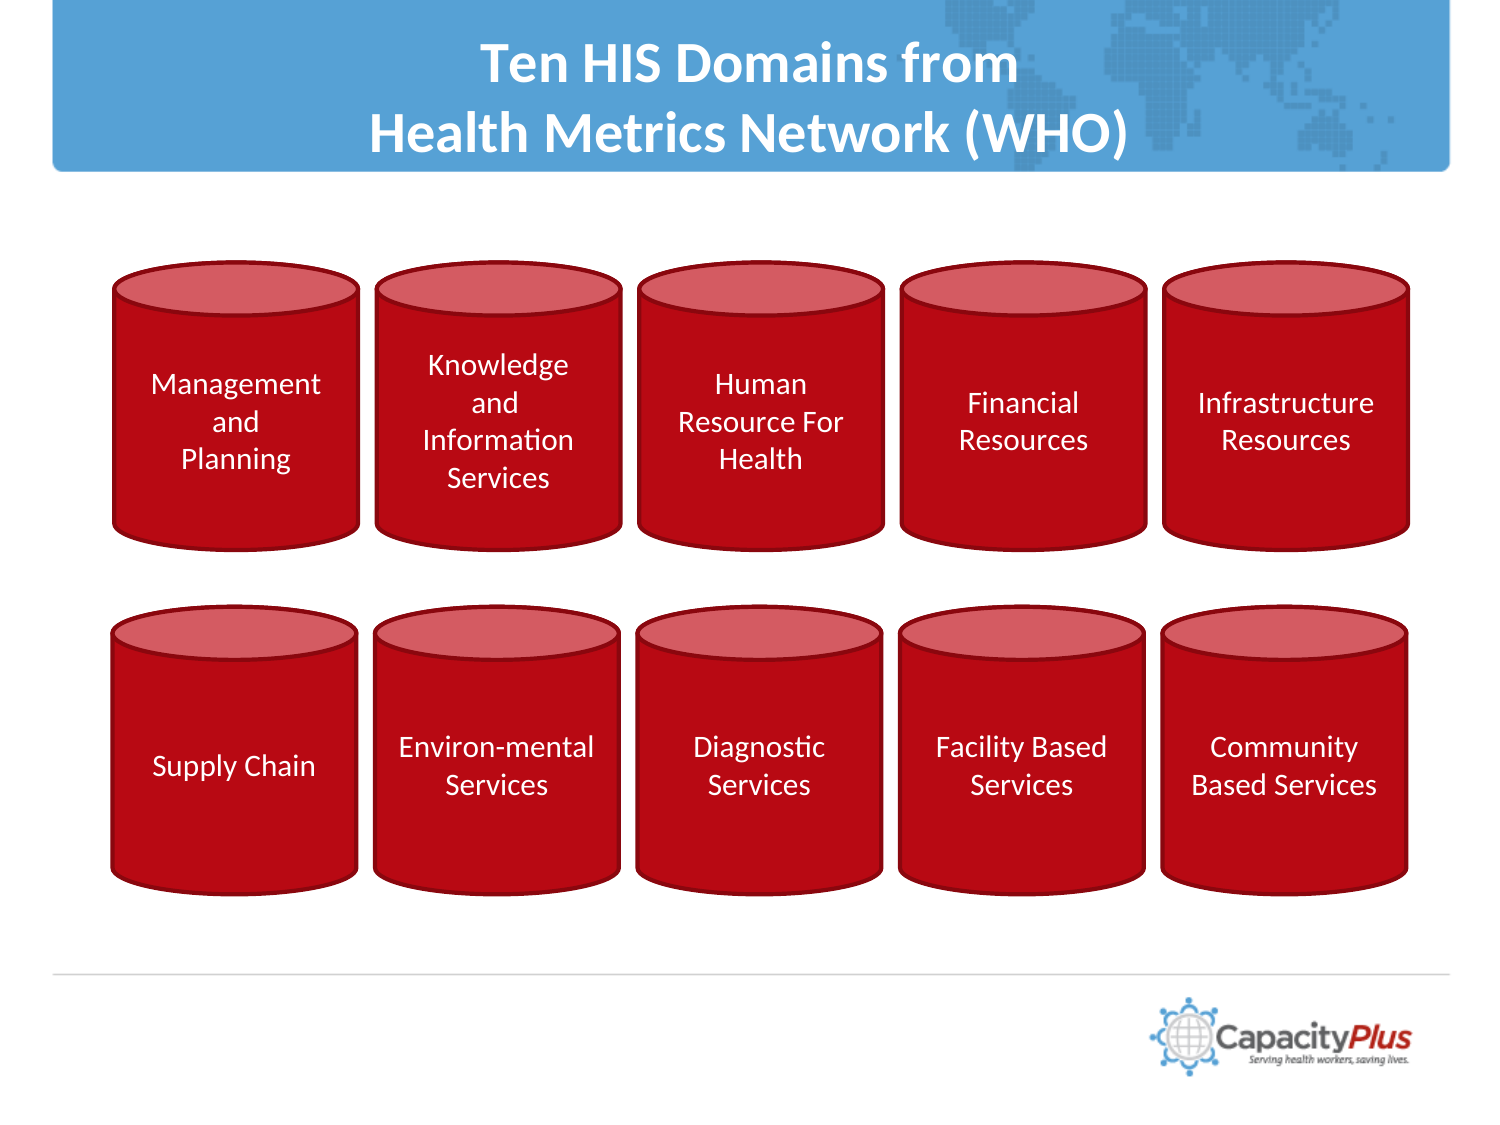

Ten HIS Domains from
Health Metrics Network (WHO)
Management
and
Planning
Knowledge
and
Information
Services
Human Resource For Health
Financial
Resources
Infrastructure
Resources
Supply Chain
Environ-mental Services
Diagnostic
Services
Facility Based Services
Community Based Services